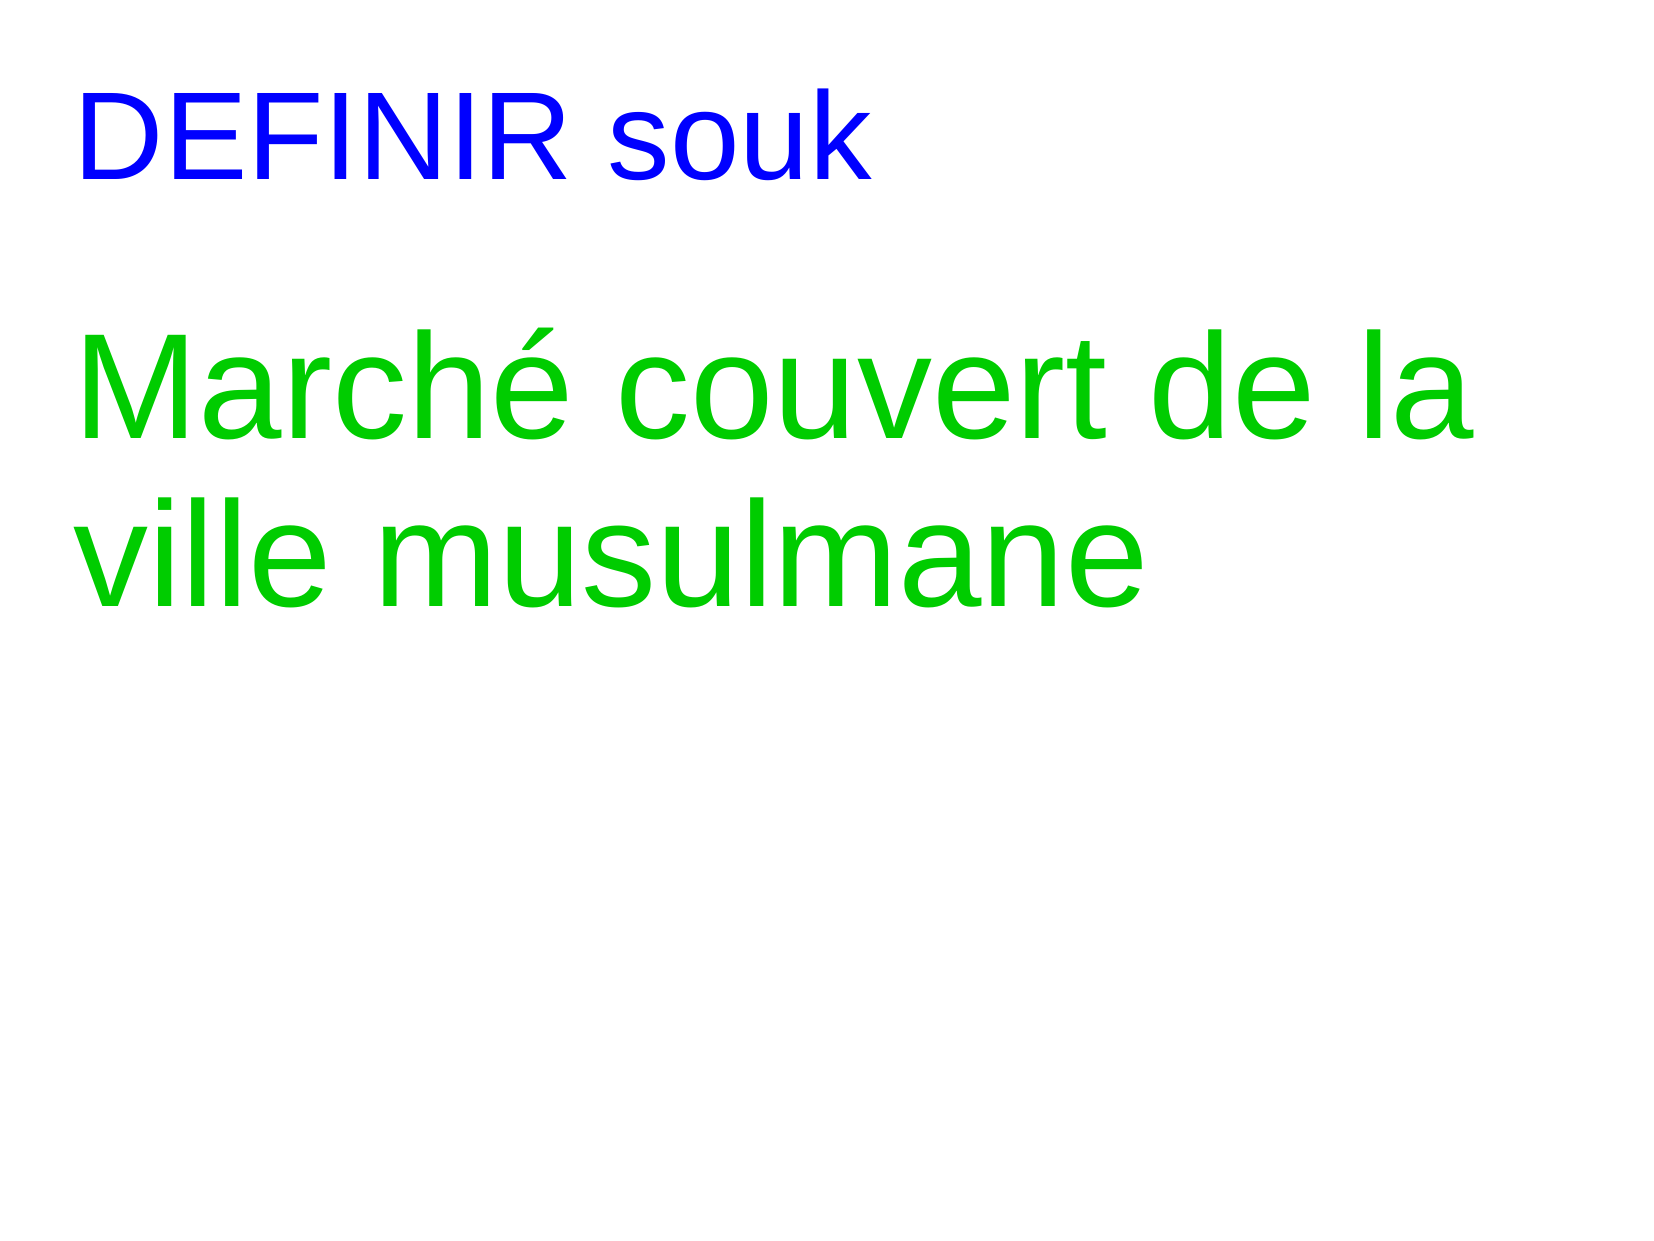

DEFINIR souk
Marché couvert de la ville musulmane